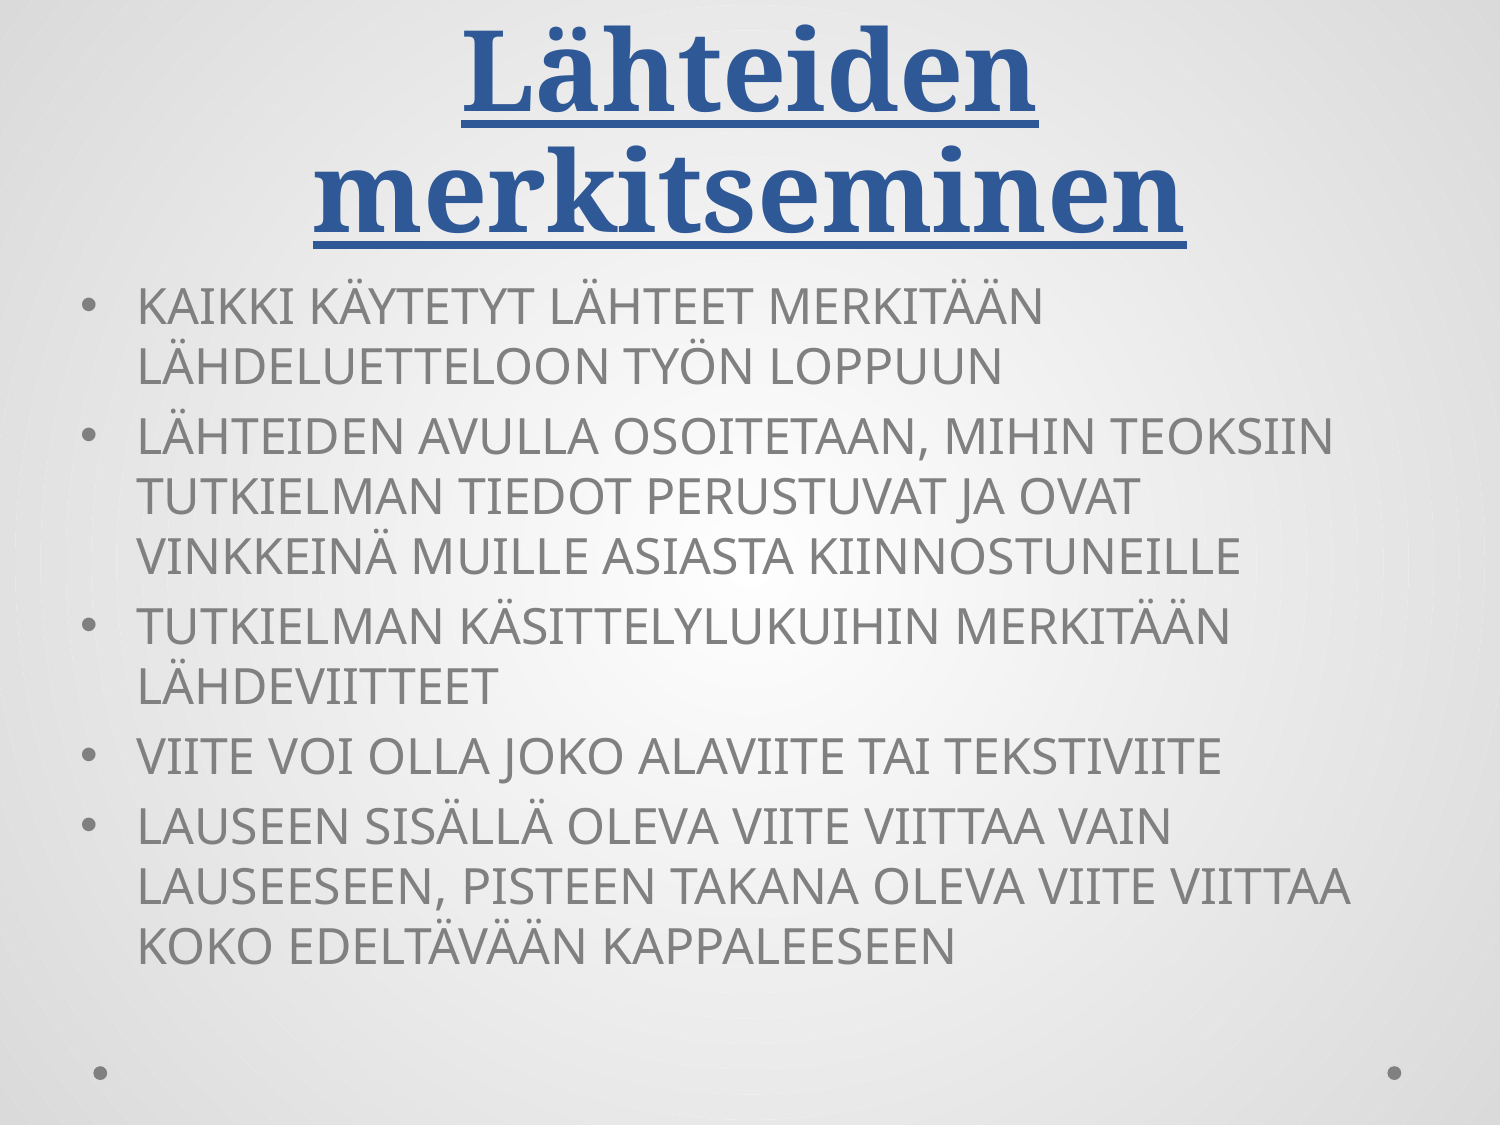

# Lähteiden merkitseminen
KAIKKI KÄYTETYT LÄHTEET MERKITÄÄN LÄHDELUETTELOON TYÖN LOPPUUN
LÄHTEIDEN AVULLA OSOITETAAN, MIHIN TEOKSIIN TUTKIELMAN TIEDOT PERUSTUVAT JA OVAT VINKKEINÄ MUILLE ASIASTA KIINNOSTUNEILLE
TUTKIELMAN KÄSITTELYLUKUIHIN MERKITÄÄN LÄHDEVIITTEET
VIITE VOI OLLA JOKO ALAVIITE TAI TEKSTIVIITE
LAUSEEN SISÄLLÄ OLEVA VIITE VIITTAA VAIN LAUSEESEEN, PISTEEN TAKANA OLEVA VIITE VIITTAA KOKO EDELTÄVÄÄN KAPPALEESEEN